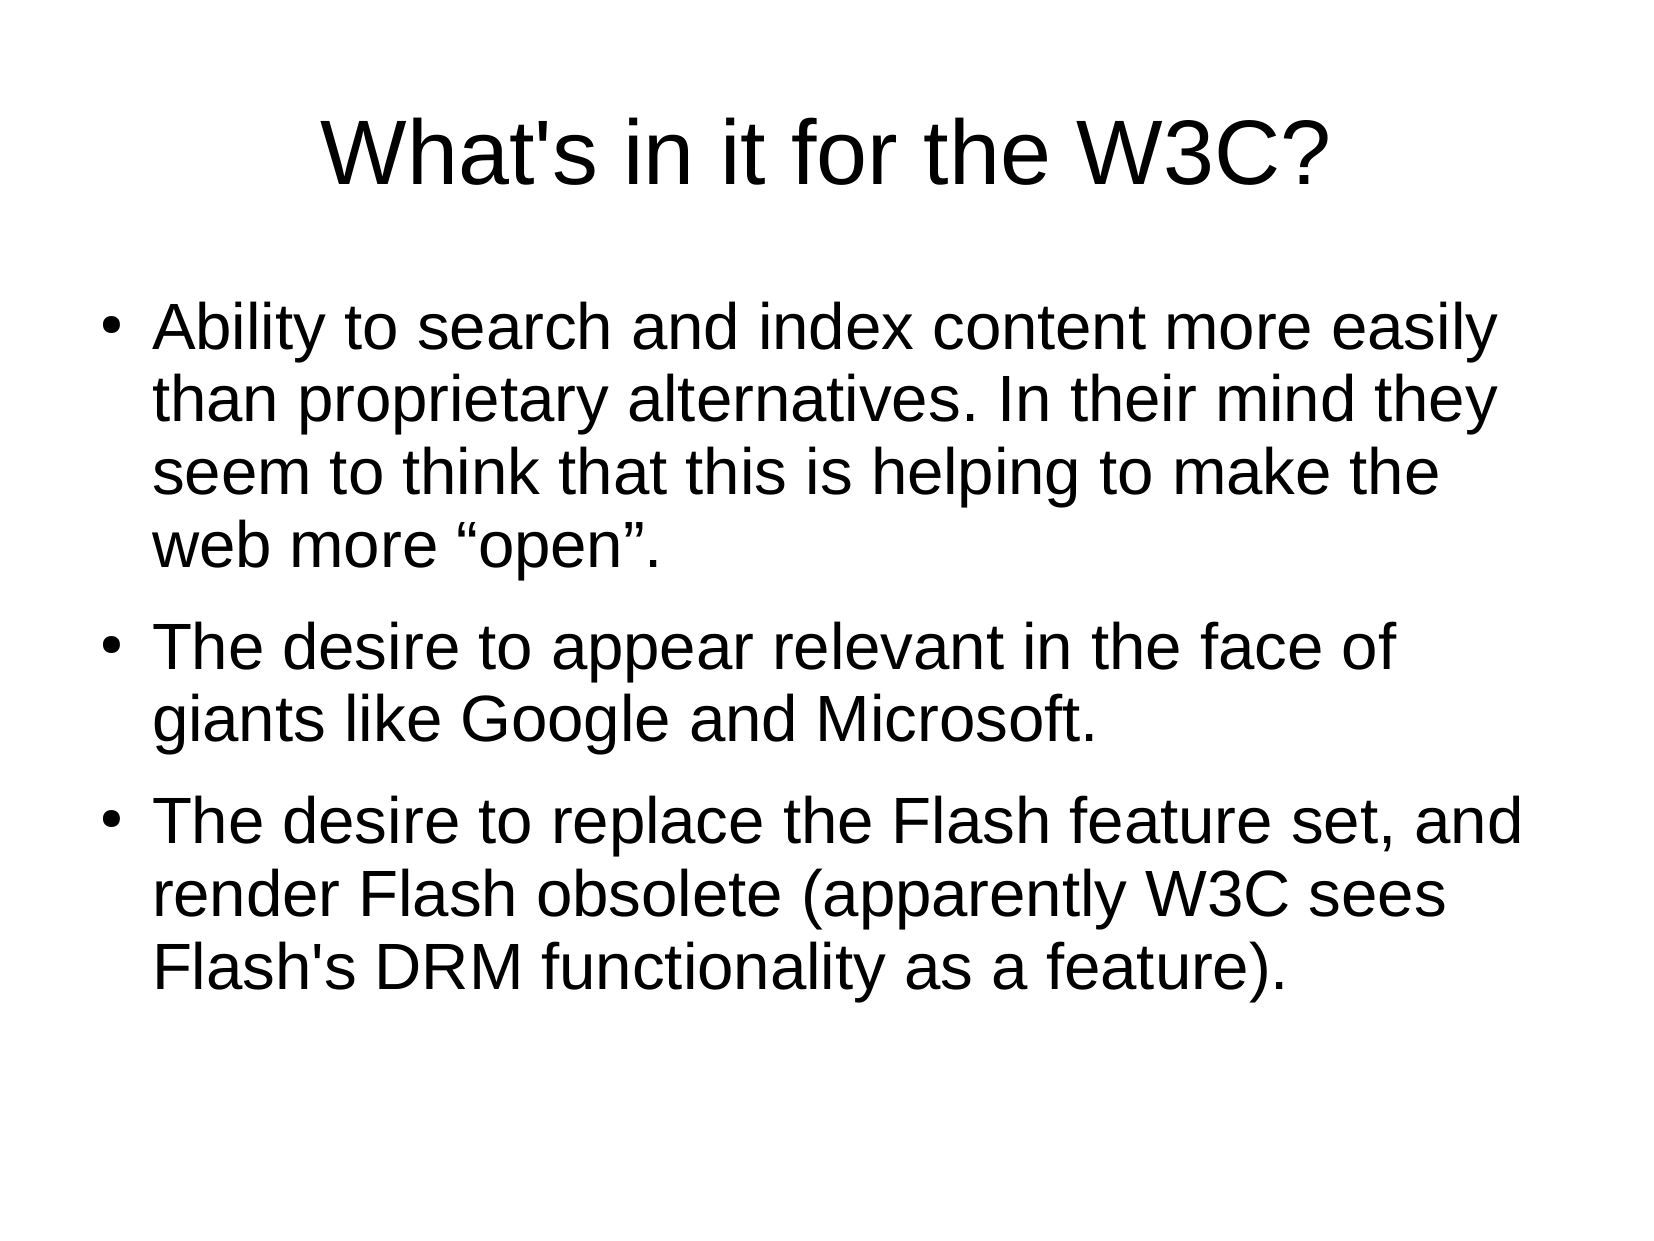

# What's in it for the W3C?
Ability to search and index content more easily than proprietary alternatives. In their mind they seem to think that this is helping to make the web more “open”.
The desire to appear relevant in the face of giants like Google and Microsoft.
The desire to replace the Flash feature set, and render Flash obsolete (apparently W3C sees Flash's DRM functionality as a feature).